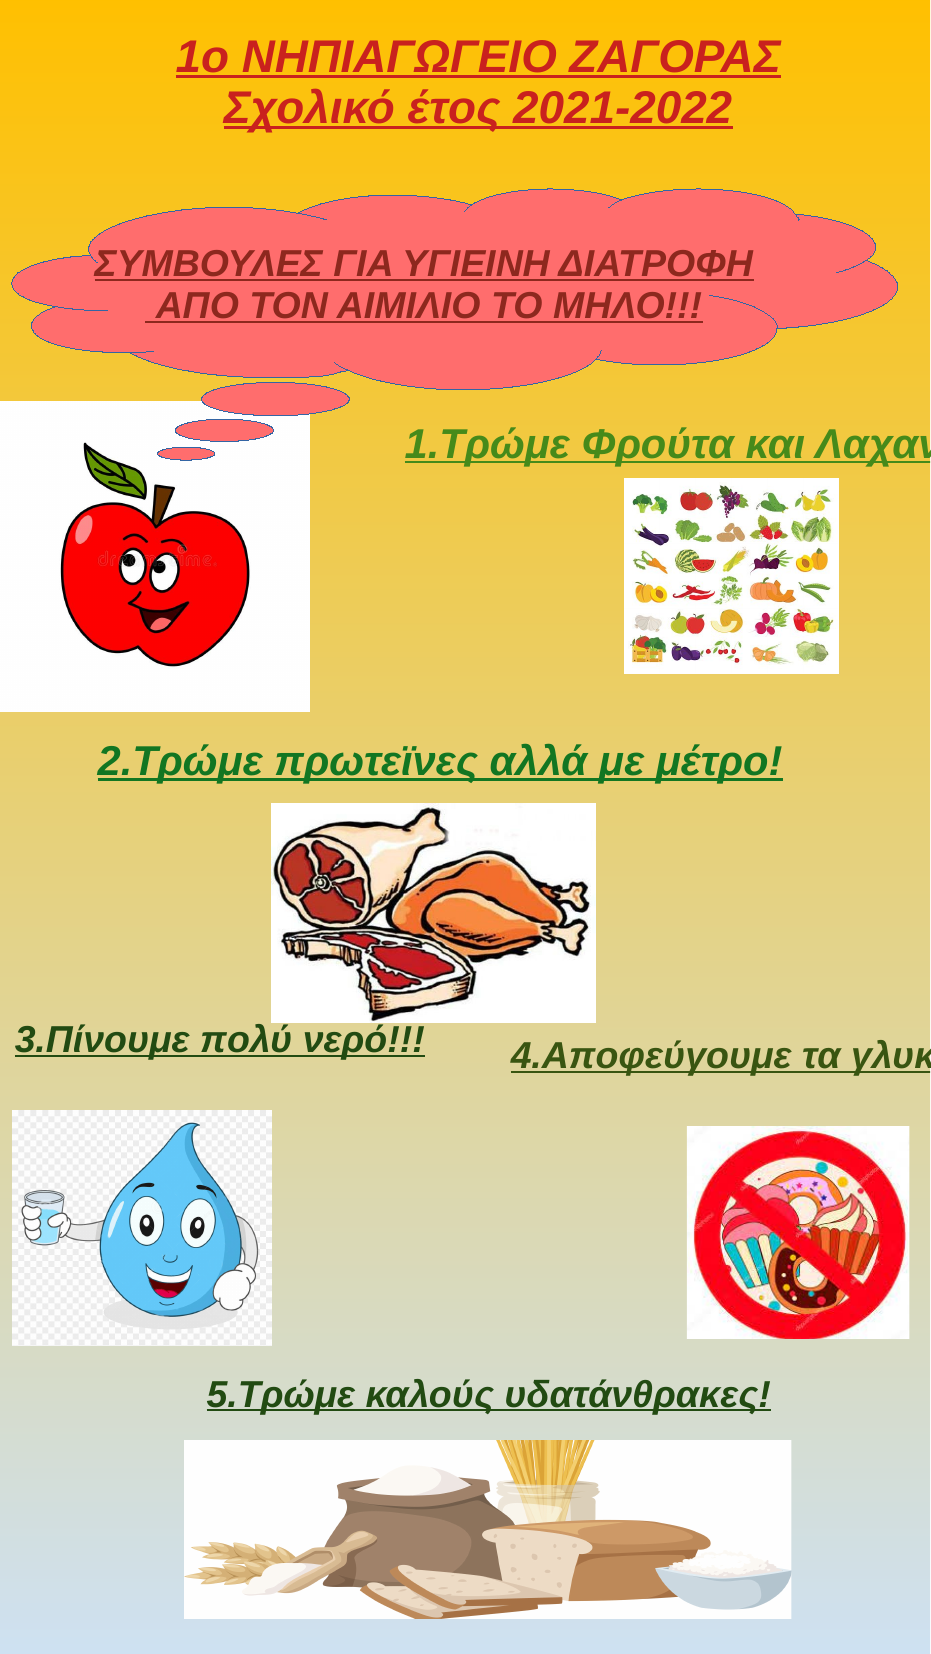

1ο ΝΗΠΙΑΓΩΓΕΙΟ ΖΑΓΟΡΑΣ
Σχολικό έτος 2021-2022
ΣΥΜΒΟΥΛΕΣ ΓΙΑ ΥΓΙΕΙΝΗ ΔΙΑΤΡΟΦΗ
 ΑΠΟ ΤΟΝ ΑΙΜΙΛΙΟ ΤΟ ΜΗΛΟ!!!
1.Τρώμε Φρούτα και Λαχανικά!
2.Τρώμε πρωτεϊνες αλλά με μέτρο!
3.Πίνουμε πολύ νερό!!!
4.Αποφεύγουμε τα γλυκά!
5.Τρώμε καλούς υδατάνθρακες!